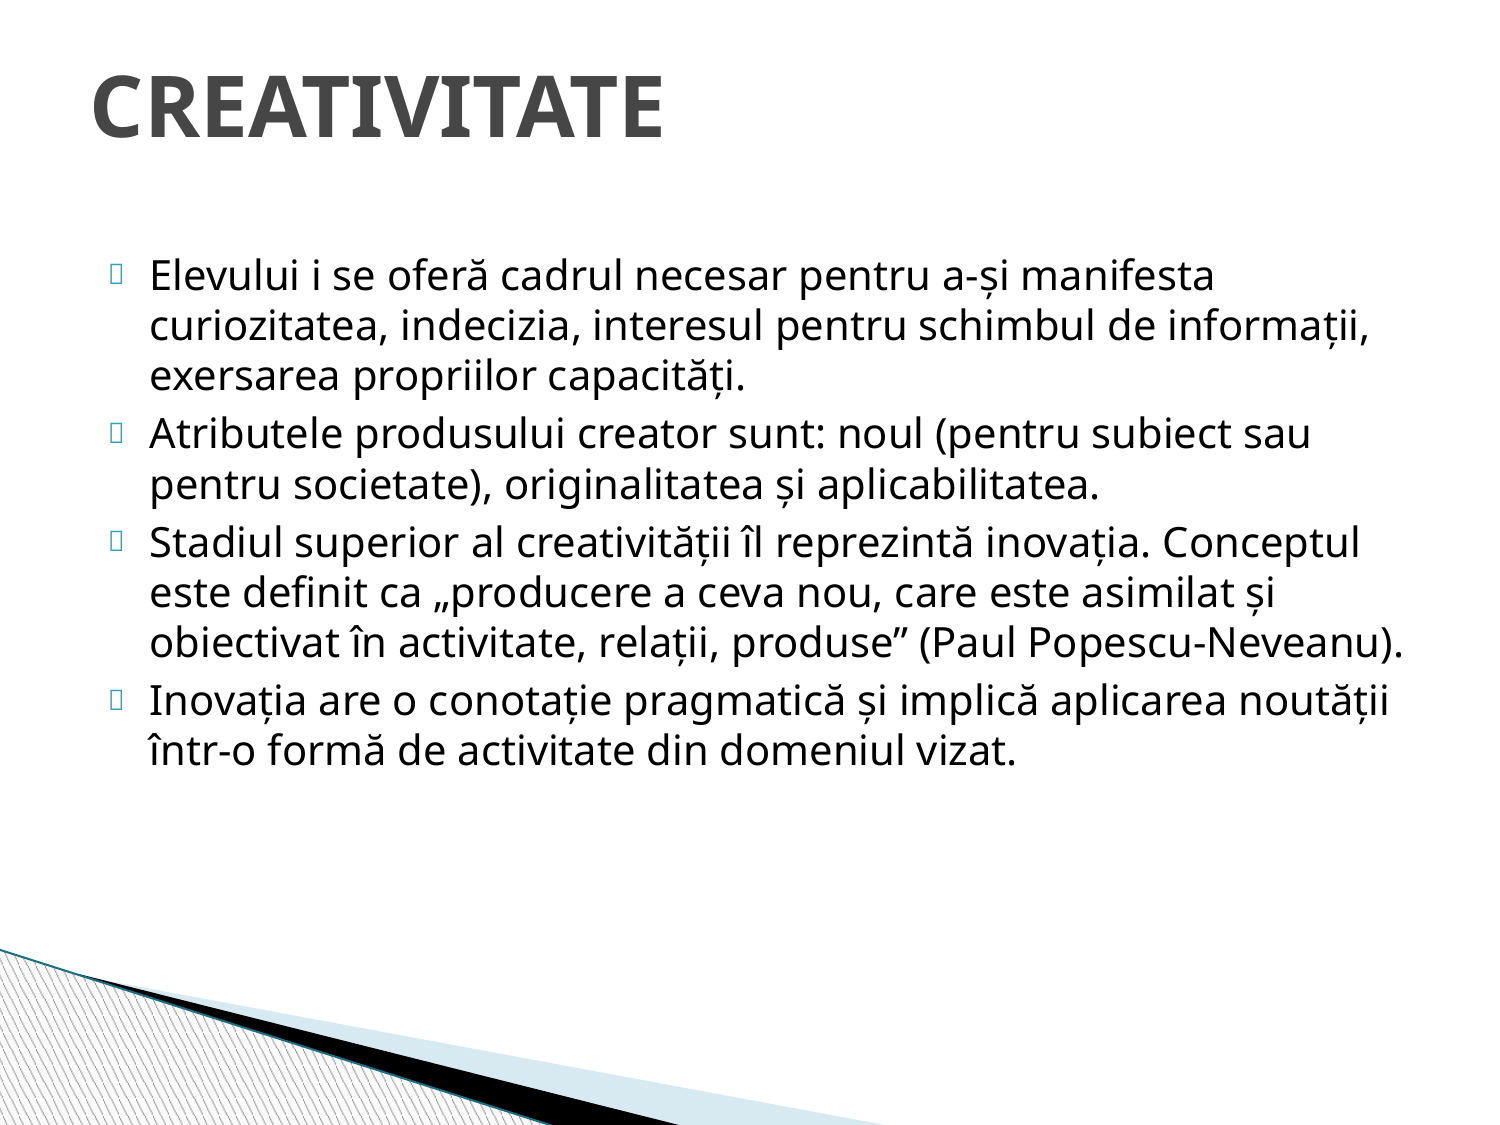

CREATIVITATE
# Elevului i se oferă cadrul necesar pentru a-și manifesta curiozitatea, indecizia, interesul pentru schimbul de informații, exersarea propriilor capacități.
Atributele produsului creator sunt: noul (pentru subiect sau pentru societate), originalitatea și aplicabilitatea.
Stadiul superior al creativității îl reprezintă inovația. Conceptul este definit ca „producere a ceva nou, care este asimilat și obiectivat în activitate, relații, produse” (Paul Popescu-Neveanu).
Inovația are o conotație pragmatică și implică aplicarea noutății într-o formă de activitate din domeniul vizat.